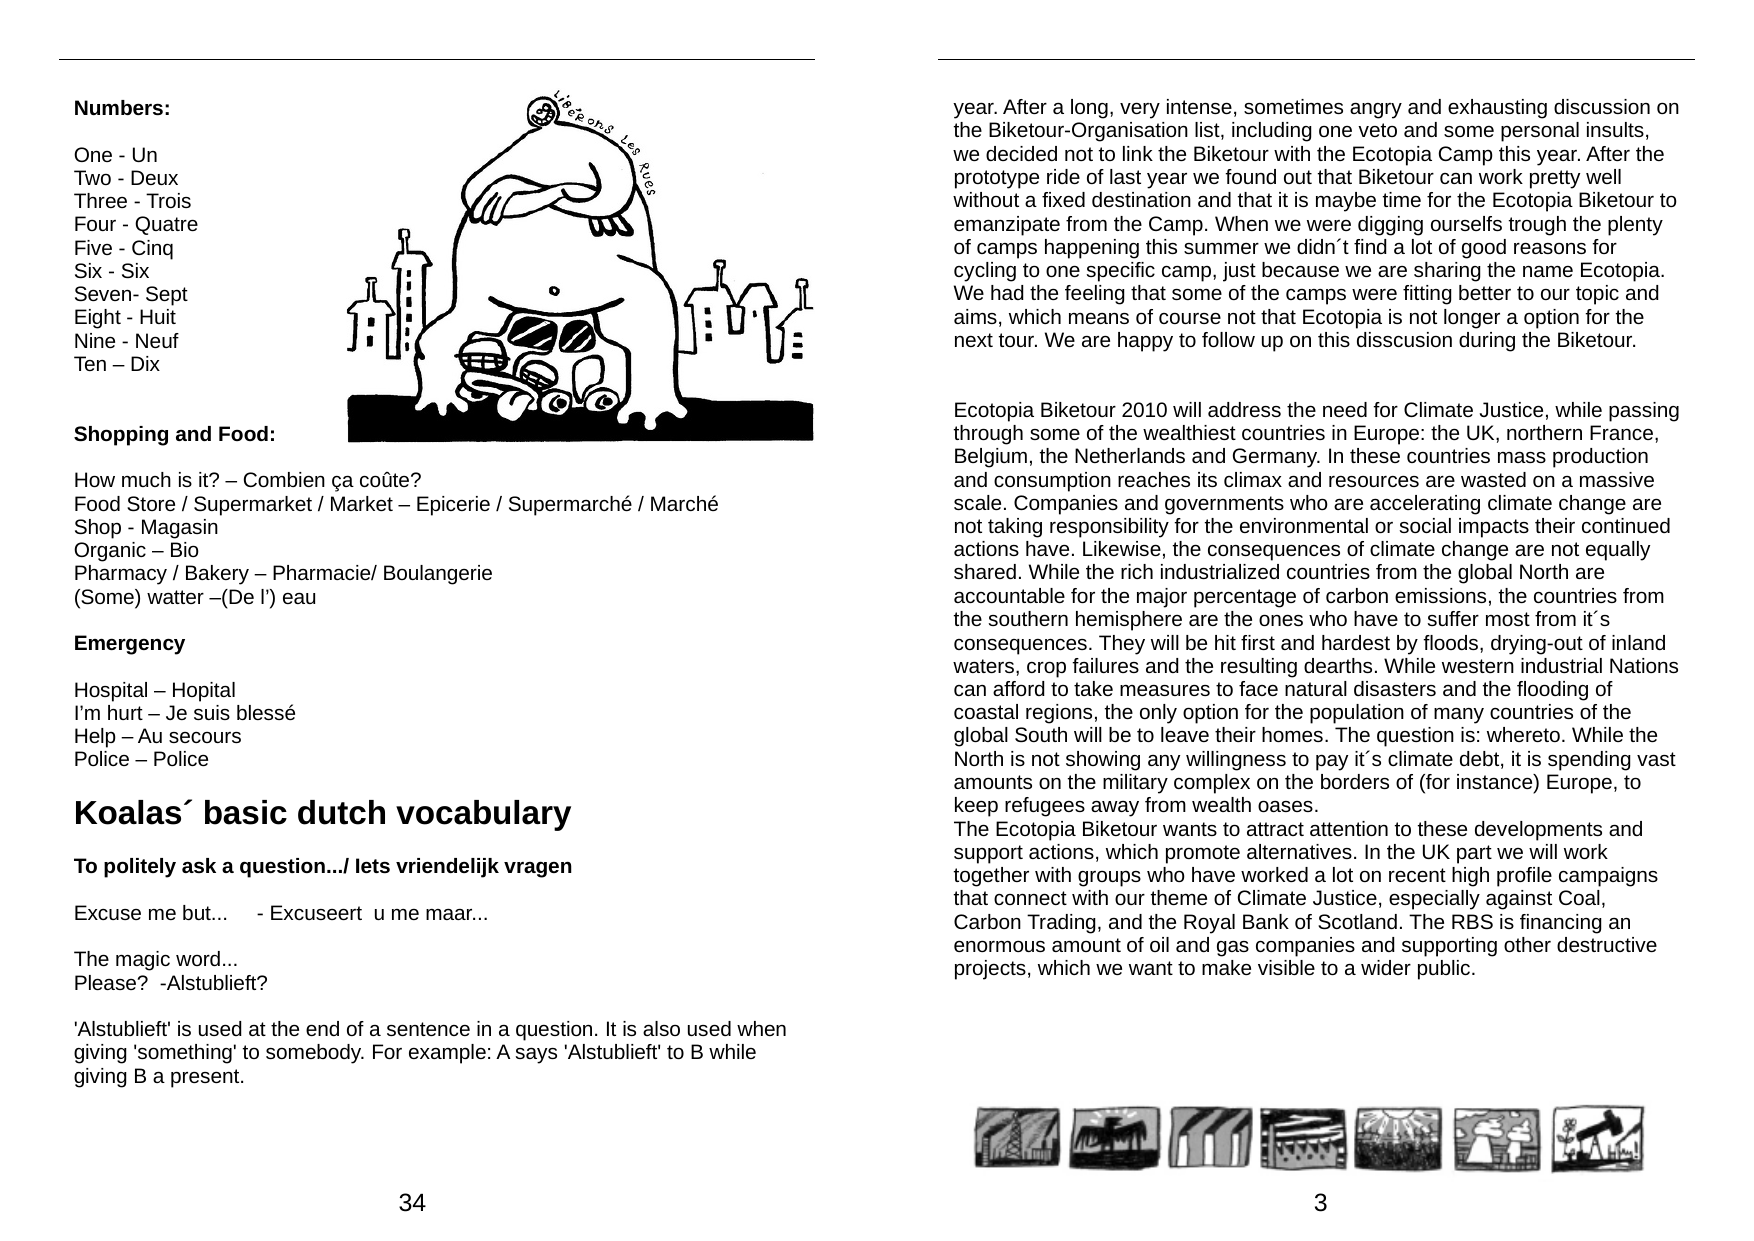

year. After a long, very intense, sometimes angry and exhausting discussion on the Biketour-Organisation list, including one veto and some personal insults, we decided not to link the Biketour with the Ecotopia Camp this year. After the prototype ride of last year we found out that Biketour can work pretty well without a fixed destination and that it is maybe time for the Ecotopia Biketour to emanzipate from the Camp. When we were digging ourselfs trough the plenty of camps happening this summer we didn´t find a lot of good reasons for
cycling to one specific camp, just because we are sharing the name Ecotopia. We had the feeling that some of the camps were fitting better to our topic and aims, which means of course not that Ecotopia is not longer a option for the next tour. We are happy to follow up on this disscusion during the Biketour.
Ecotopia Biketour 2010 will address the need for Climate Justice, while passing through some of the wealthiest countries in Europe: the UK, northern France, Belgium, the Netherlands and Germany. In these countries mass production and consumption reaches its climax and resources are wasted on a massive scale. Companies and governments who are accelerating climate change are not taking responsibility for the environmental or social impacts their continued actions have. Likewise, the consequences of climate change are not equally shared. While the rich industrialized countries from the global North are accountable for the major percentage of carbon emissions, the countries from the southern hemisphere are the ones who have to suffer most from it´s consequences. They will be hit first and hardest by floods, drying-out of inland waters, crop failures and the resulting dearths. While western industrial Nations can afford to take measures to face natural disasters and the flooding of coastal regions, the only option for the population of many countries of the global South will be to leave their homes. The question is: whereto. While the North is not showing any willingness to pay it´s climate debt, it is spending vast amounts on the military complex on the borders of (for instance) Europe, to keep refugees away from wealth oases.
The Ecotopia Biketour wants to attract attention to these developments and support actions, which promote alternatives. In the UK part we will work together with groups who have worked a lot on recent high profile campaigns that connect with our theme of Climate Justice, especially against Coal, Carbon Trading, and the Royal Bank of Scotland. The RBS is financing an enormous amount of oil and gas companies and supporting other destructive projects, which we want to make visible to a wider public.
Numbers:
One - Un
Two - Deux
Three - Trois
Four - Quatre
Five - Cinq
Six - Six
Seven- Sept
Eight - Huit
Nine - Neuf
Ten – Dix
Shopping and Food:
How much is it? – Combien ça coûte?
Food Store / Supermarket / Market – Epicerie / Supermarché / Marché
Shop - Magasin
Organic – Bio
Pharmacy / Bakery – Pharmacie/ Boulangerie
(Some) watter –(De l’) eau
Emergency
Hospital – Hopital
I’m hurt – Je suis blessé
Help – Au secours
Police – Police
Koalas´ basic dutch vocabulary
To politely ask a question.../ Iets vriendelijk vragen
Excuse me but... - Excuseert u me maar...
The magic word...
Please? -Alstublieft?
'Alstublieft' is used at the end of a sentence in a question. It is also used when giving 'something' to somebody. For example: A says 'Alstublieft' to B while giving B a present.
34
3